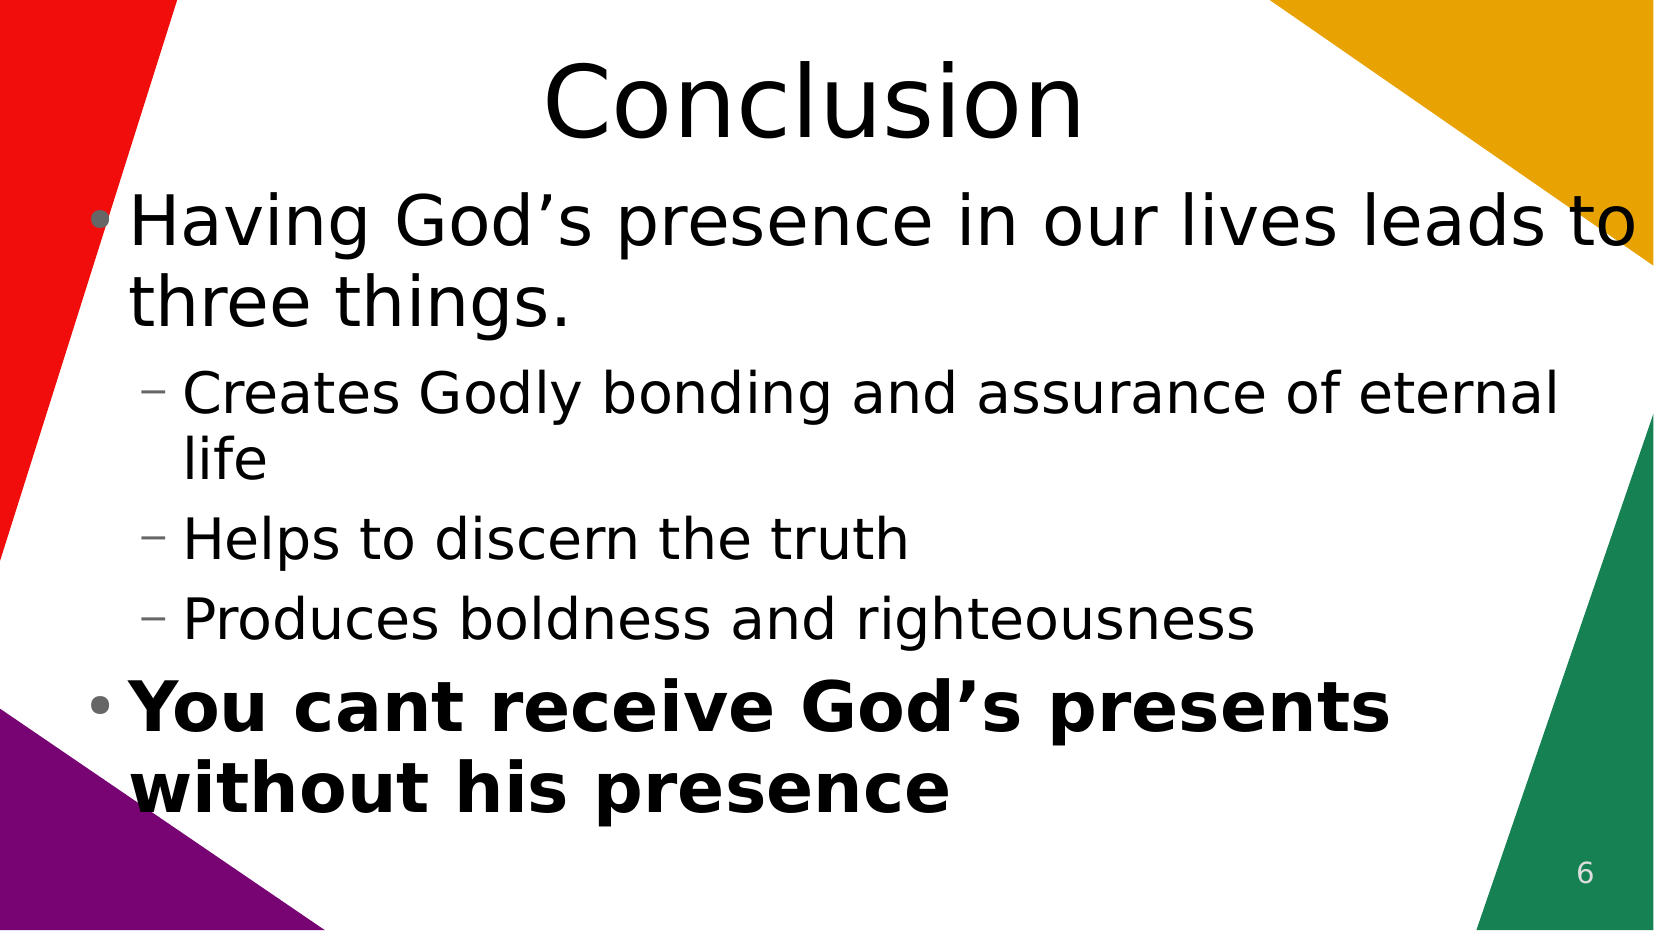

# Conclusion
Having God’s presence in our lives leads to three things.
Creates Godly bonding and assurance of eternal life
Helps to discern the truth
Produces boldness and righteousness
You cant receive God’s presents without his presence
6